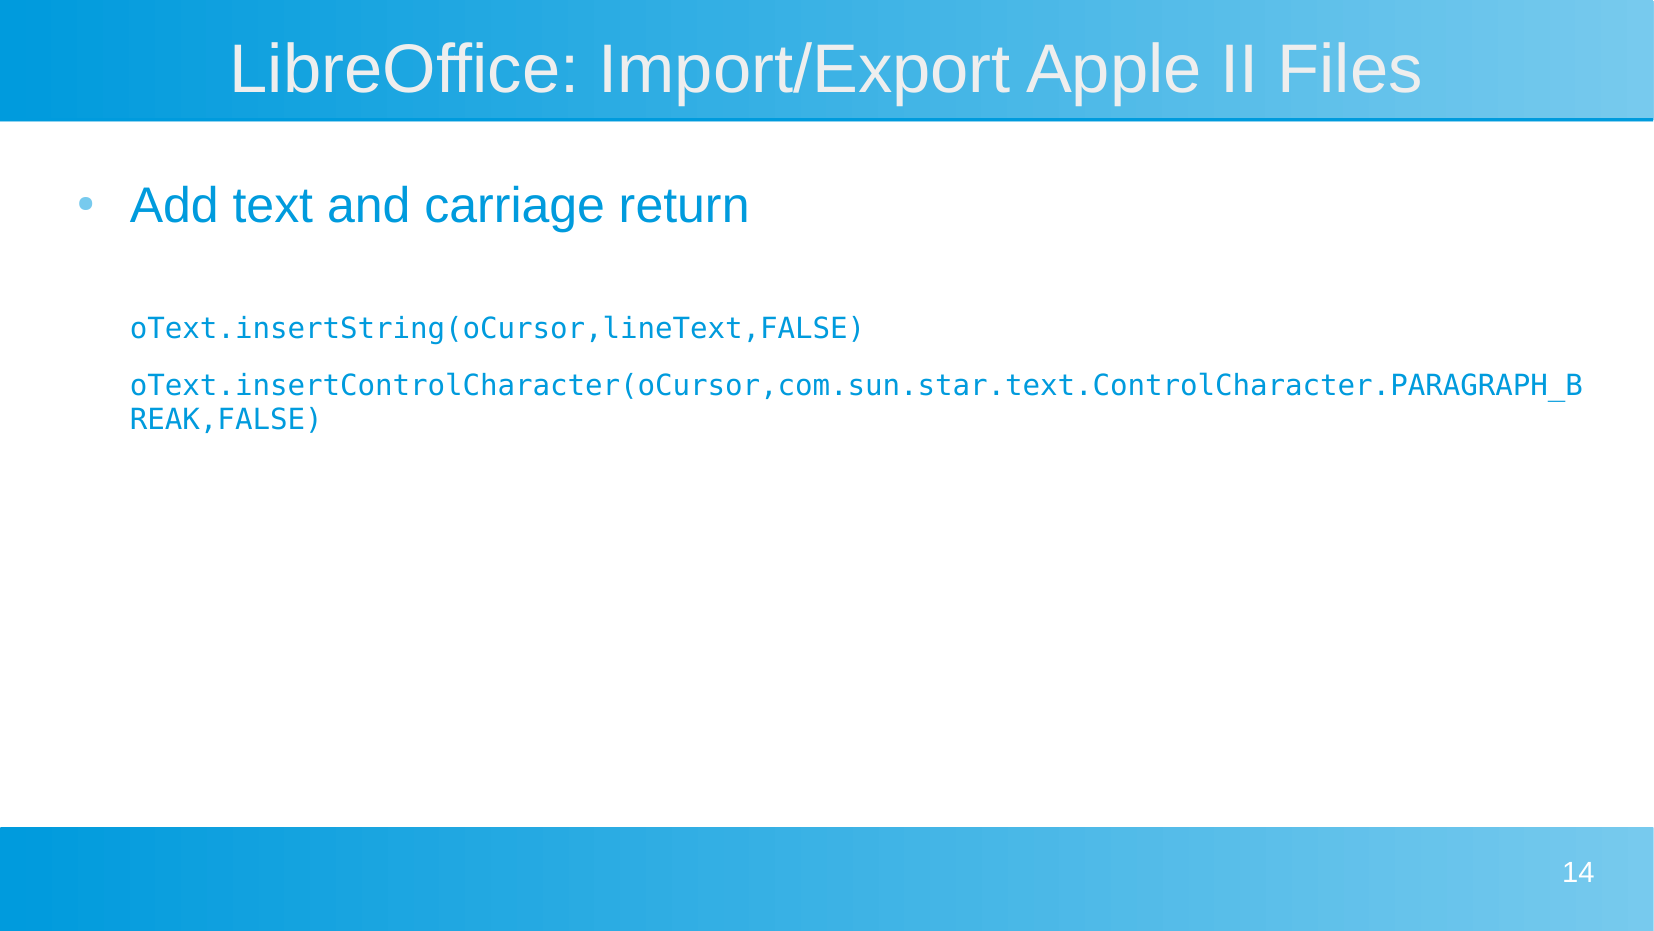

# LibreOffice: Import/Export Apple II Files
Add text and carriage return
oText.insertString(oCursor,lineText,FALSE)
oText.insertControlCharacter(oCursor,com.sun.star.text.ControlCharacter.PARAGRAPH_BREAK,FALSE)
14